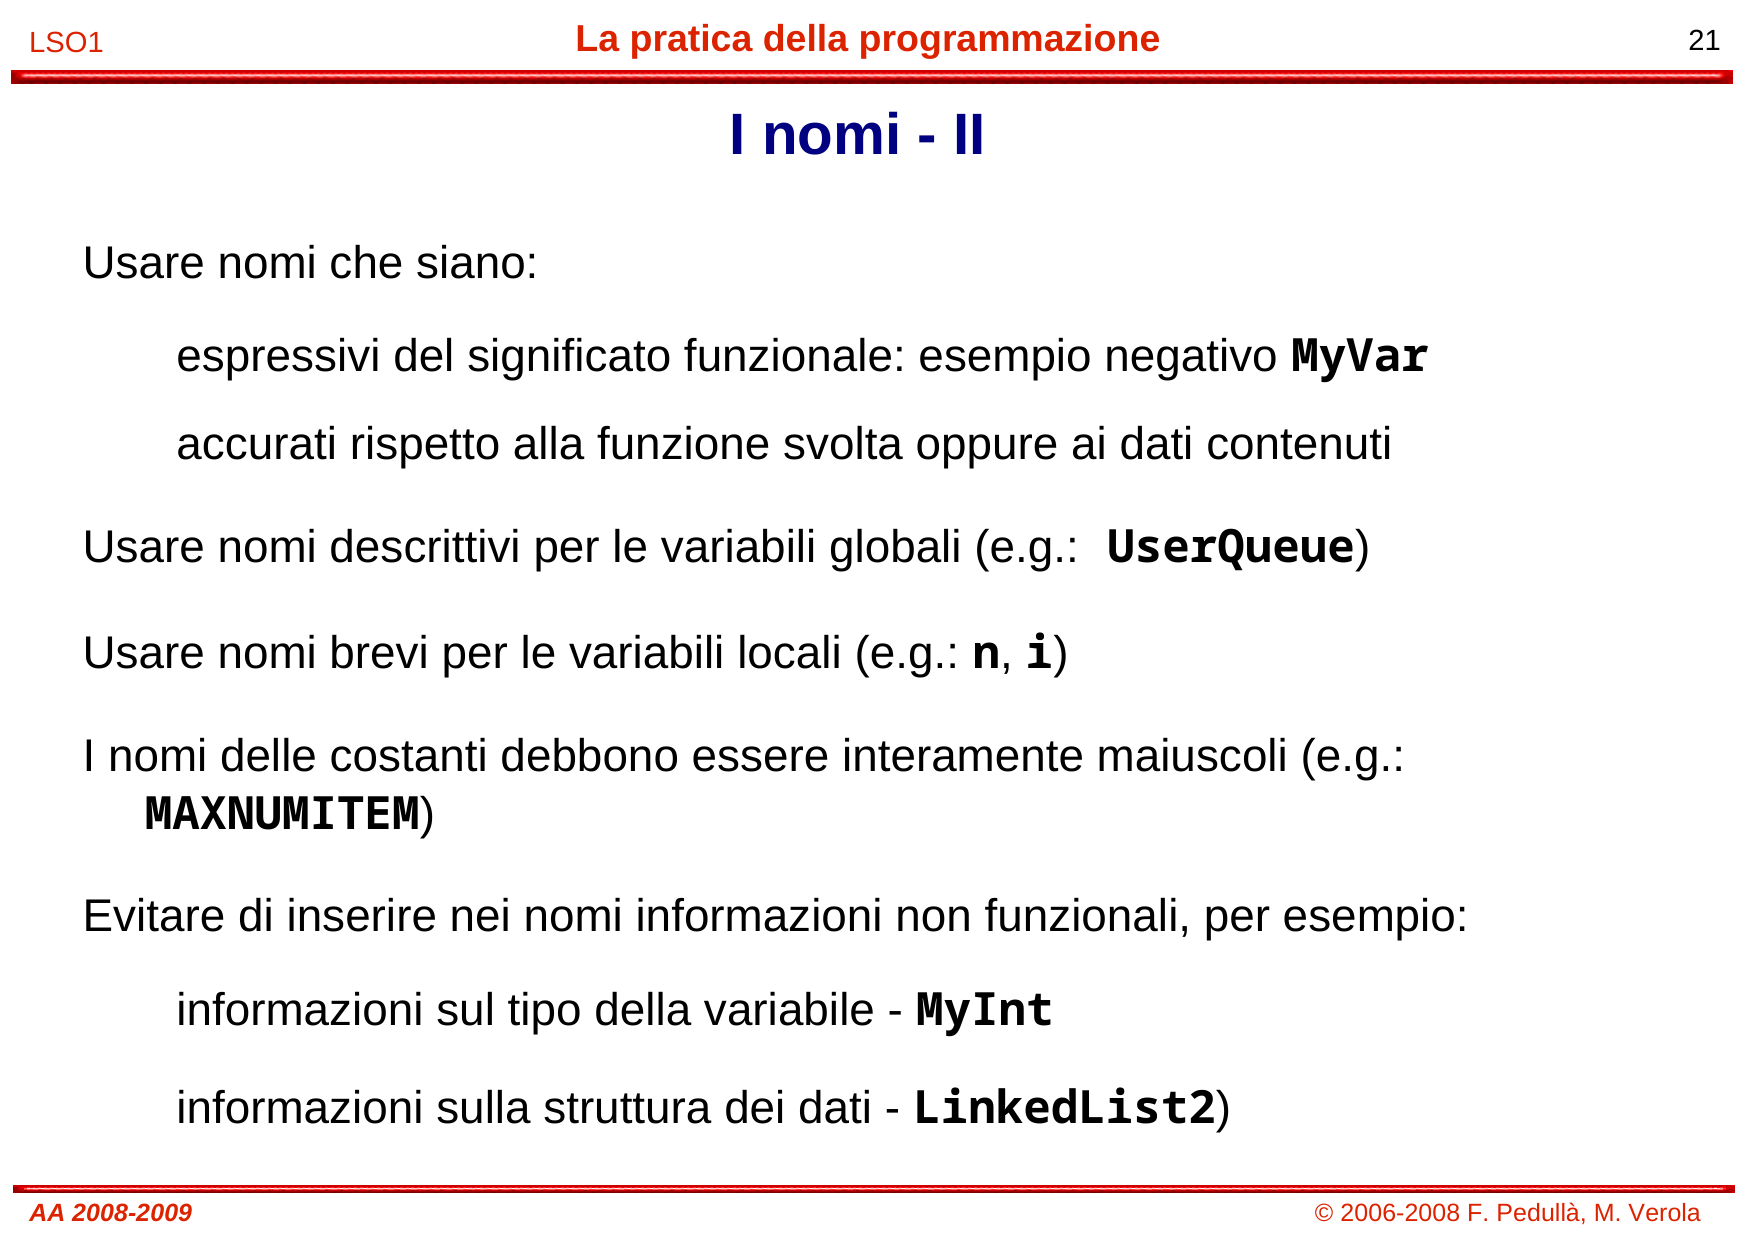

I nomi - II
# Usare nomi che siano:
espressivi del significato funzionale: esempio negativo MyVar
accurati rispetto alla funzione svolta oppure ai dati contenuti
Usare nomi descrittivi per le variabili globali (e.g.: UserQueue)
Usare nomi brevi per le variabili locali (e.g.: n, i)
I nomi delle costanti debbono essere interamente maiuscoli (e.g.: MAXNUMITEM)
Evitare di inserire nei nomi informazioni non funzionali, per esempio:
informazioni sul tipo della variabile - MyInt
informazioni sulla struttura dei dati - LinkedList2)